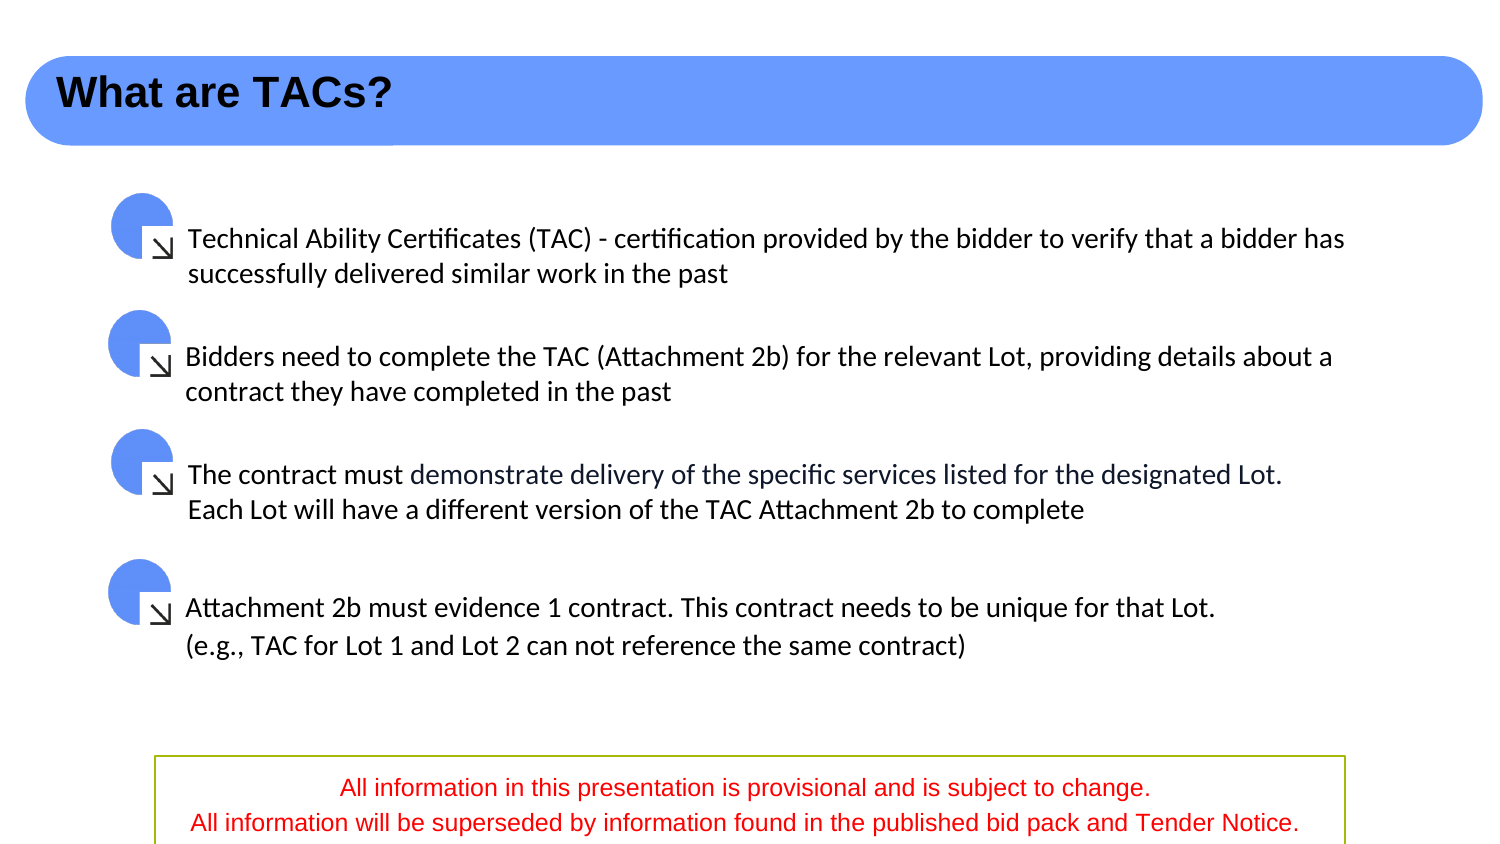

# What are TACs?
Technical Ability Certificates (TAC) - certification provided by the bidder to verify that a bidder has successfully delivered similar work in the past
Bidders need to complete the TAC (Attachment 2b) for the relevant Lot, providing details about a contract they have completed in the past
The contract must demonstrate delivery of the specific services listed for the designated Lot.
Each Lot will have a different version of the TAC Attachment 2b to complete
Attachment 2b must evidence 1 contract. This contract needs to be unique for that Lot.
(e.g., TAC for Lot 1 and Lot 2 can not reference the same contract)
All information in this presentation is provisional and is subject to change.
All information will be superseded by information found in the published bid pack and Tender Notice.